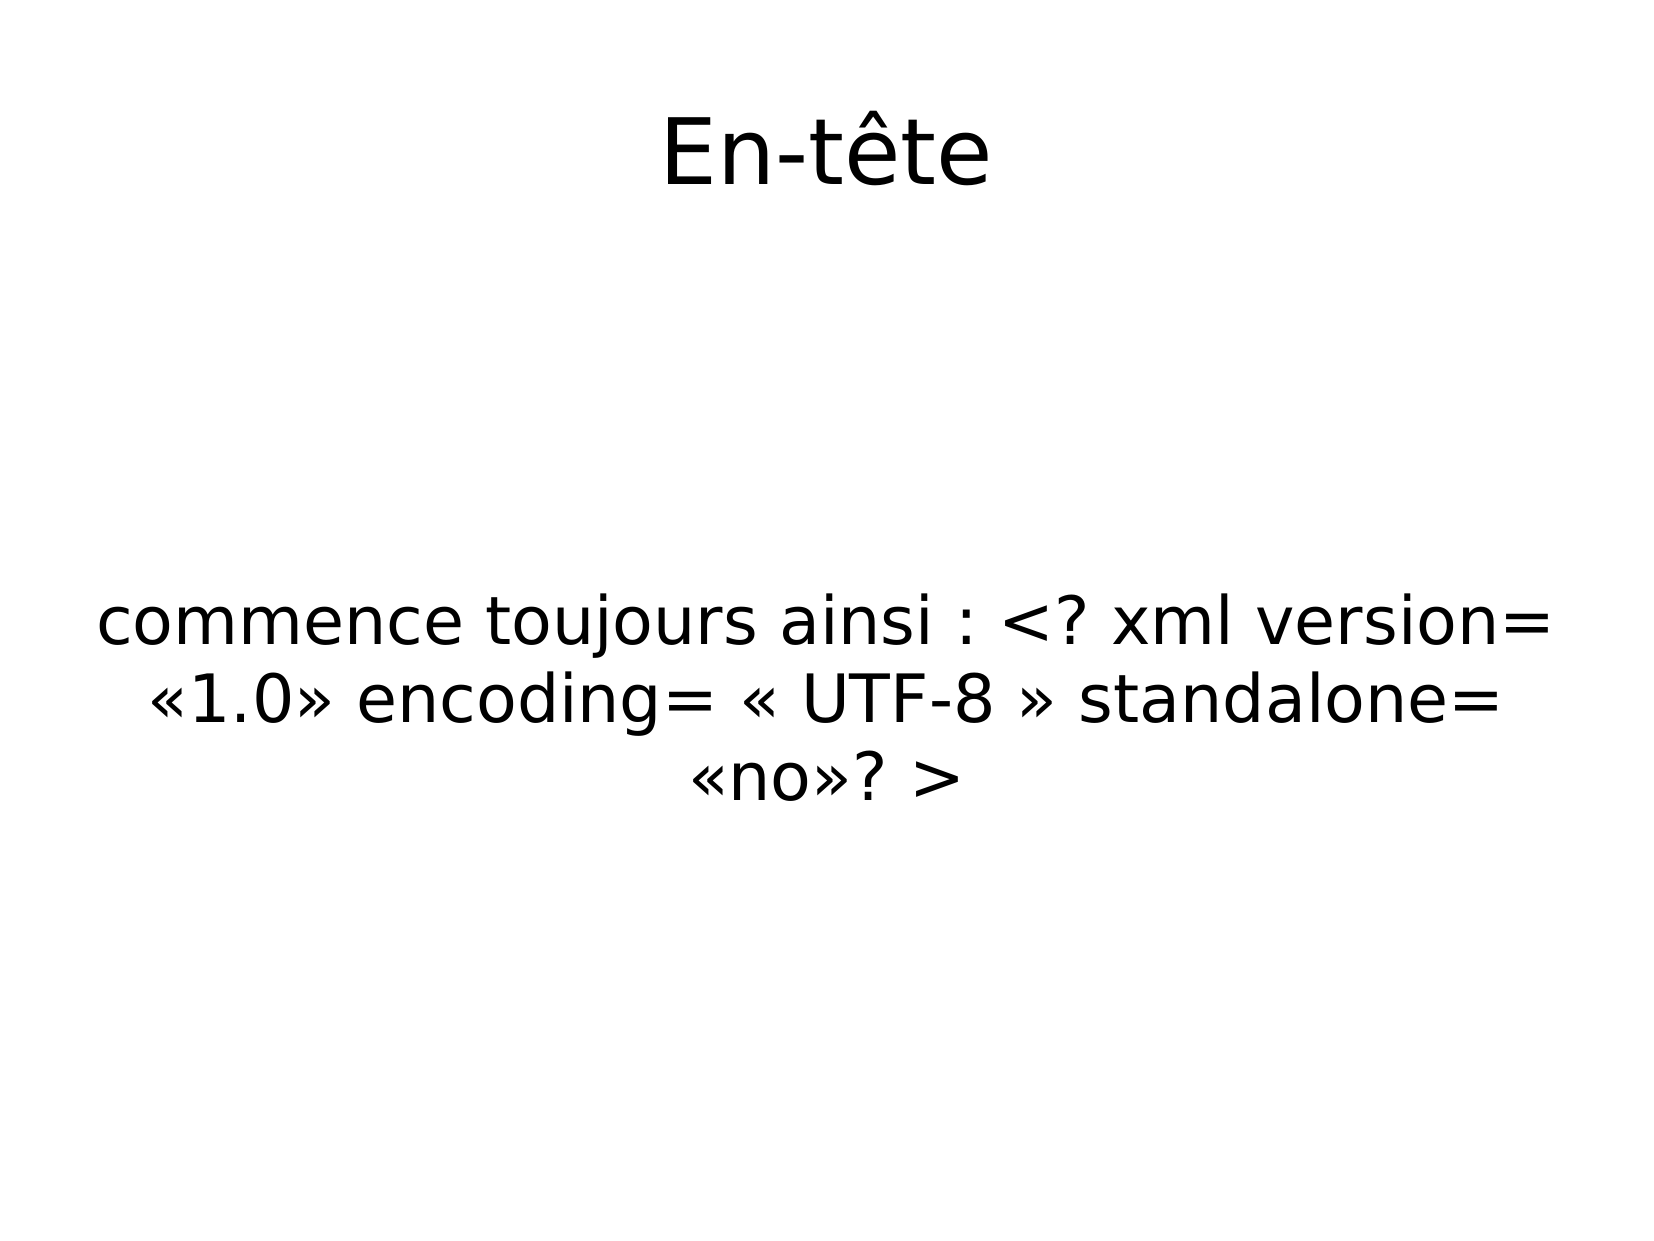

# En-tête
commence toujours ainsi : <? xml version= «1.0» encoding= « UTF-8 » standalone= «no»? >